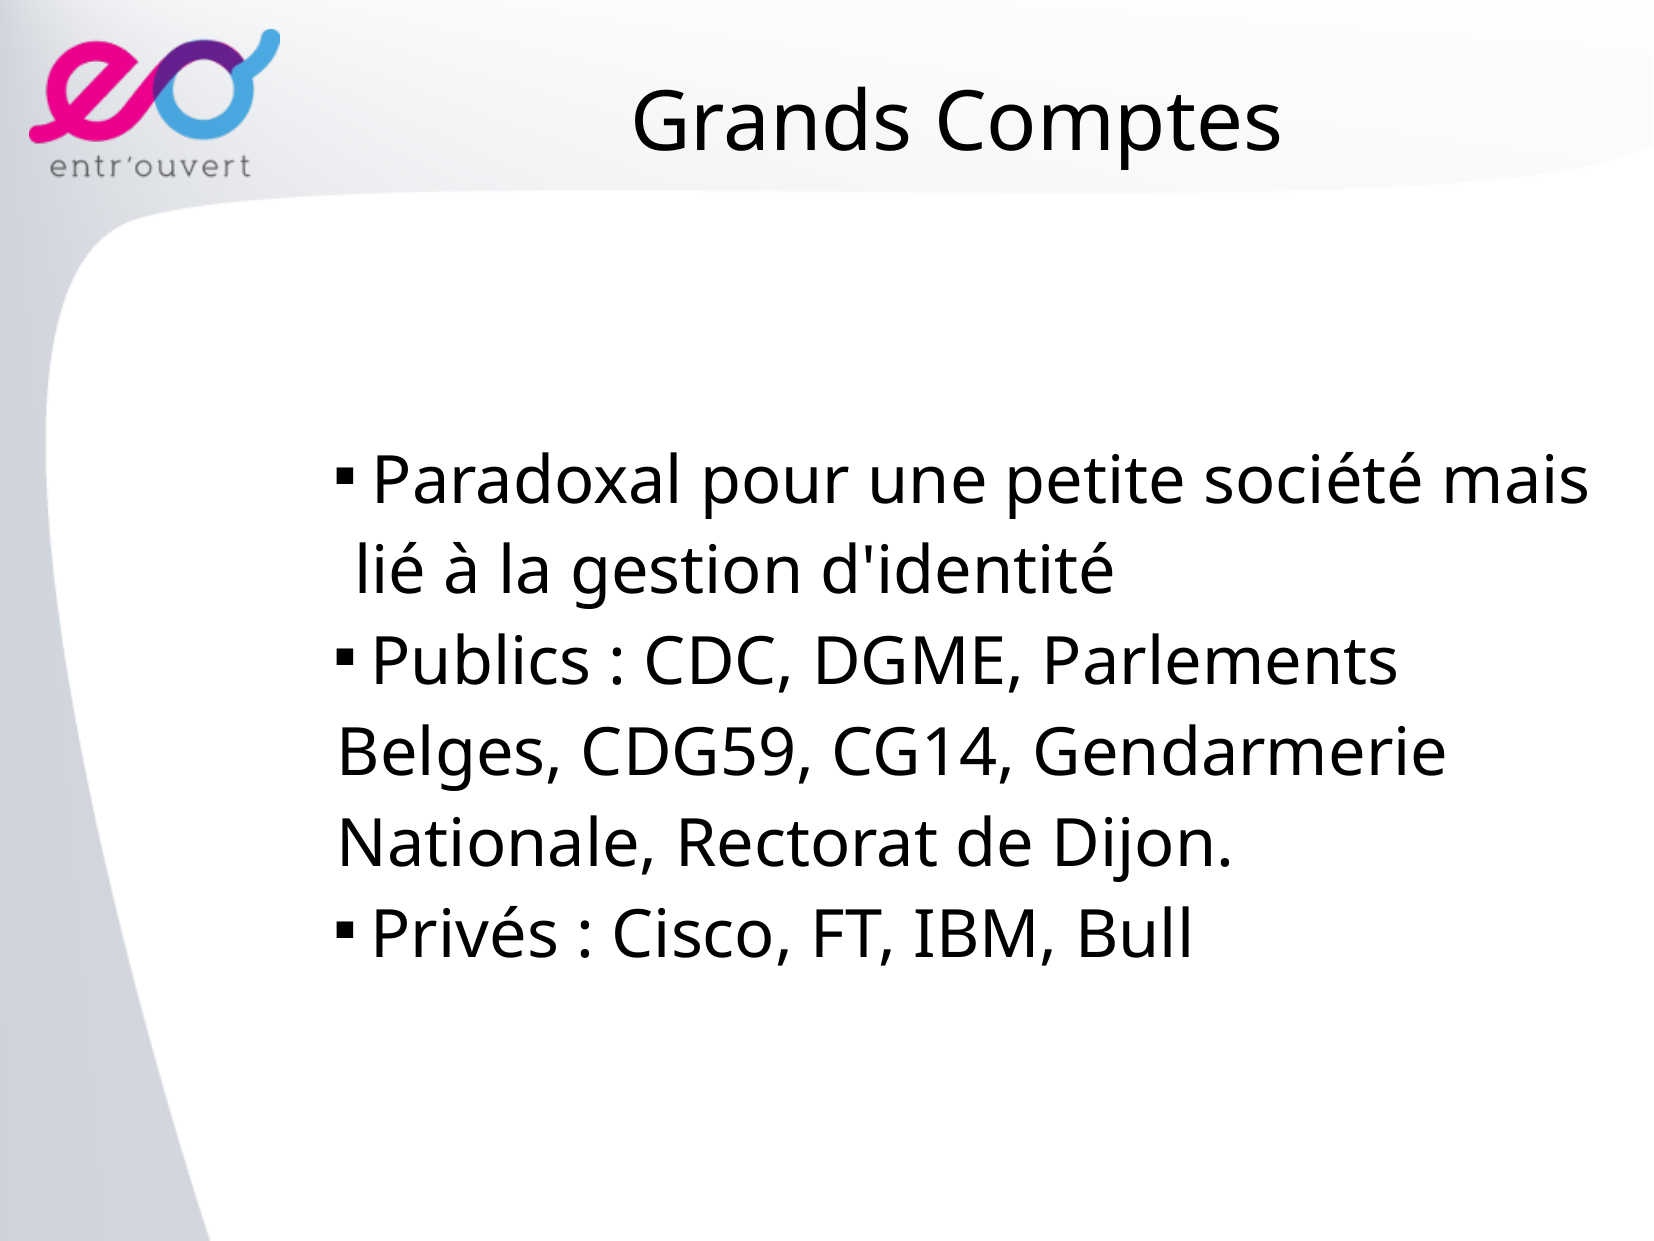

Grands Comptes
# Paradoxal pour une petite société mais lié à la gestion d'identité
 Publics : CDC, DGME, Parlements Belges, CDG59, CG14, Gendarmerie Nationale, Rectorat de Dijon.
 Privés : Cisco, FT, IBM, Bull